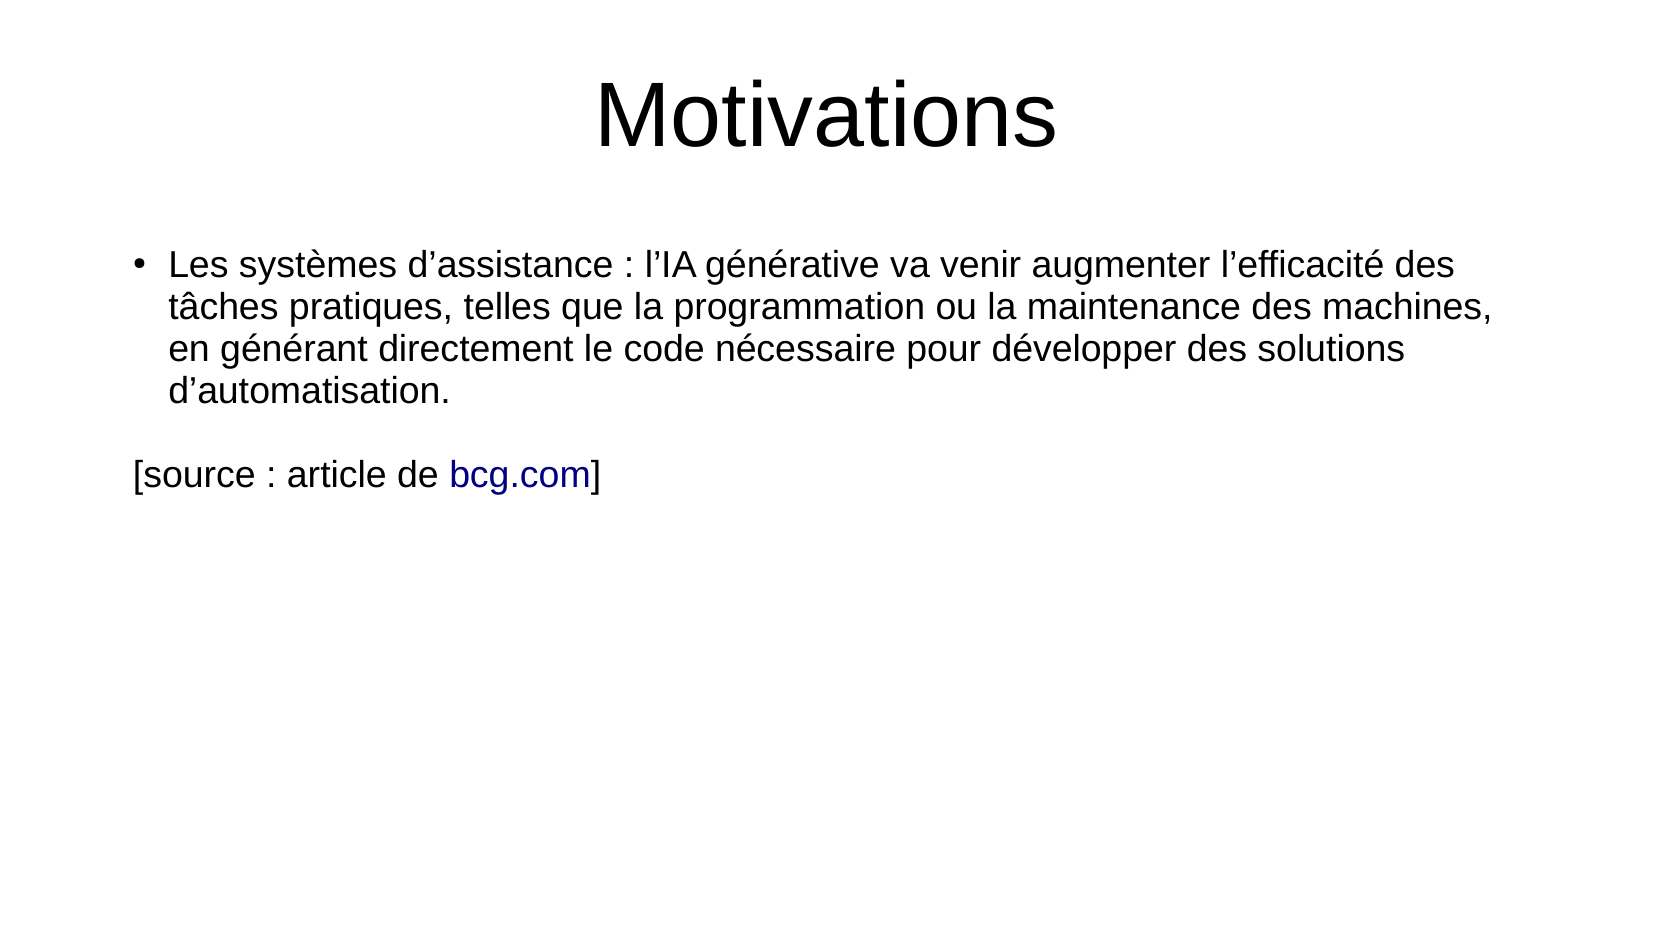

# Motivations
Les systèmes d’assistance : l’IA générative va venir augmenter l’efficacité des tâches pratiques, telles que la programmation ou la maintenance des machines, en générant directement le code nécessaire pour développer des solutions d’automatisation.
[source : article de bcg.com]